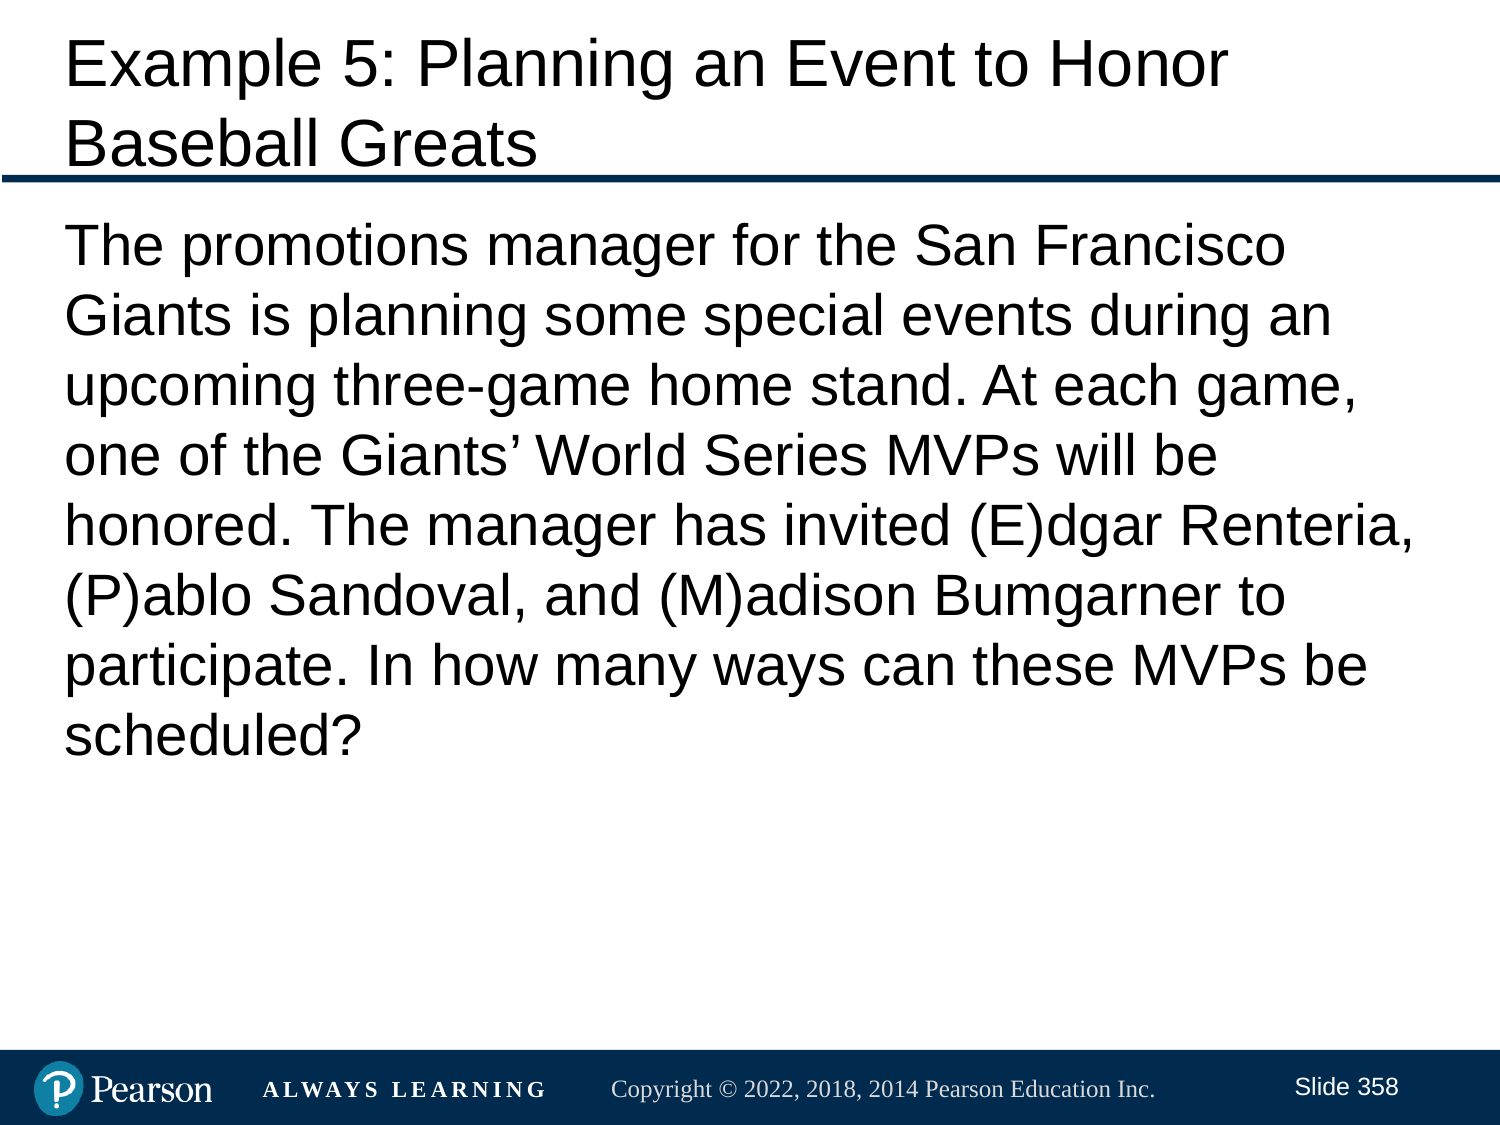

# Example 5: Planning an Event to Honor Baseball Greats
The promotions manager for the San Francisco Giants is planning some special events during an upcoming three-game home stand. At each game, one of the Giants’ World Series MVPs will be honored. The manager has invited (E)dgar Renteria, (P)ablo Sandoval, and (M)adison Bumgarner to participate. In how many ways can these MVPs be scheduled?